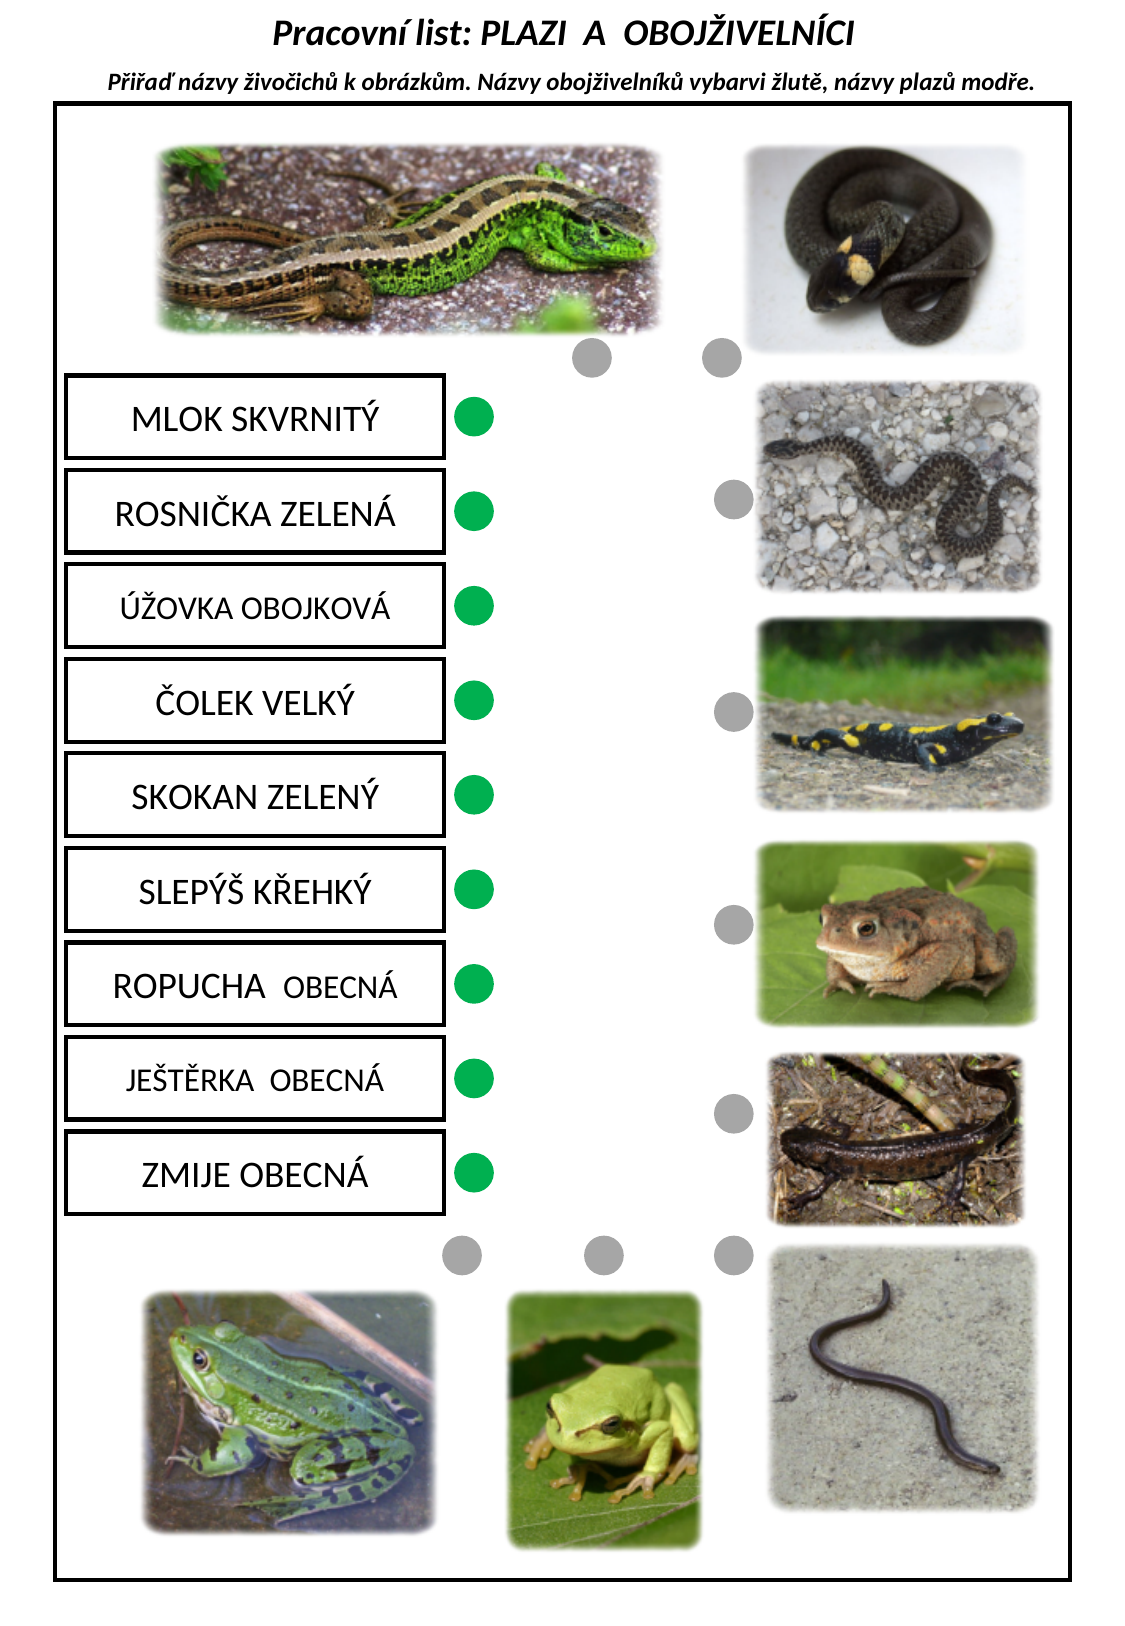

Pracovní list: PLAZI A OBOJŽIVELNÍCI
 Přiřaď názvy živočichů k obrázkům. Názvy obojživelníků vybarvi žlutě, názvy plazů modře.
MLOK SKVRNITÝ
ROSNIČKA ZELENÁ
ÚŽOVKA OBOJKOVÁ
ČOLEK VELKÝ
SKOKAN ZELENÝ
SLEPÝŠ KŘEHKÝ
ROPUCHA OBECNÁ
JEŠTĚRKA OBECNÁ
ZMIJE OBECNÁ